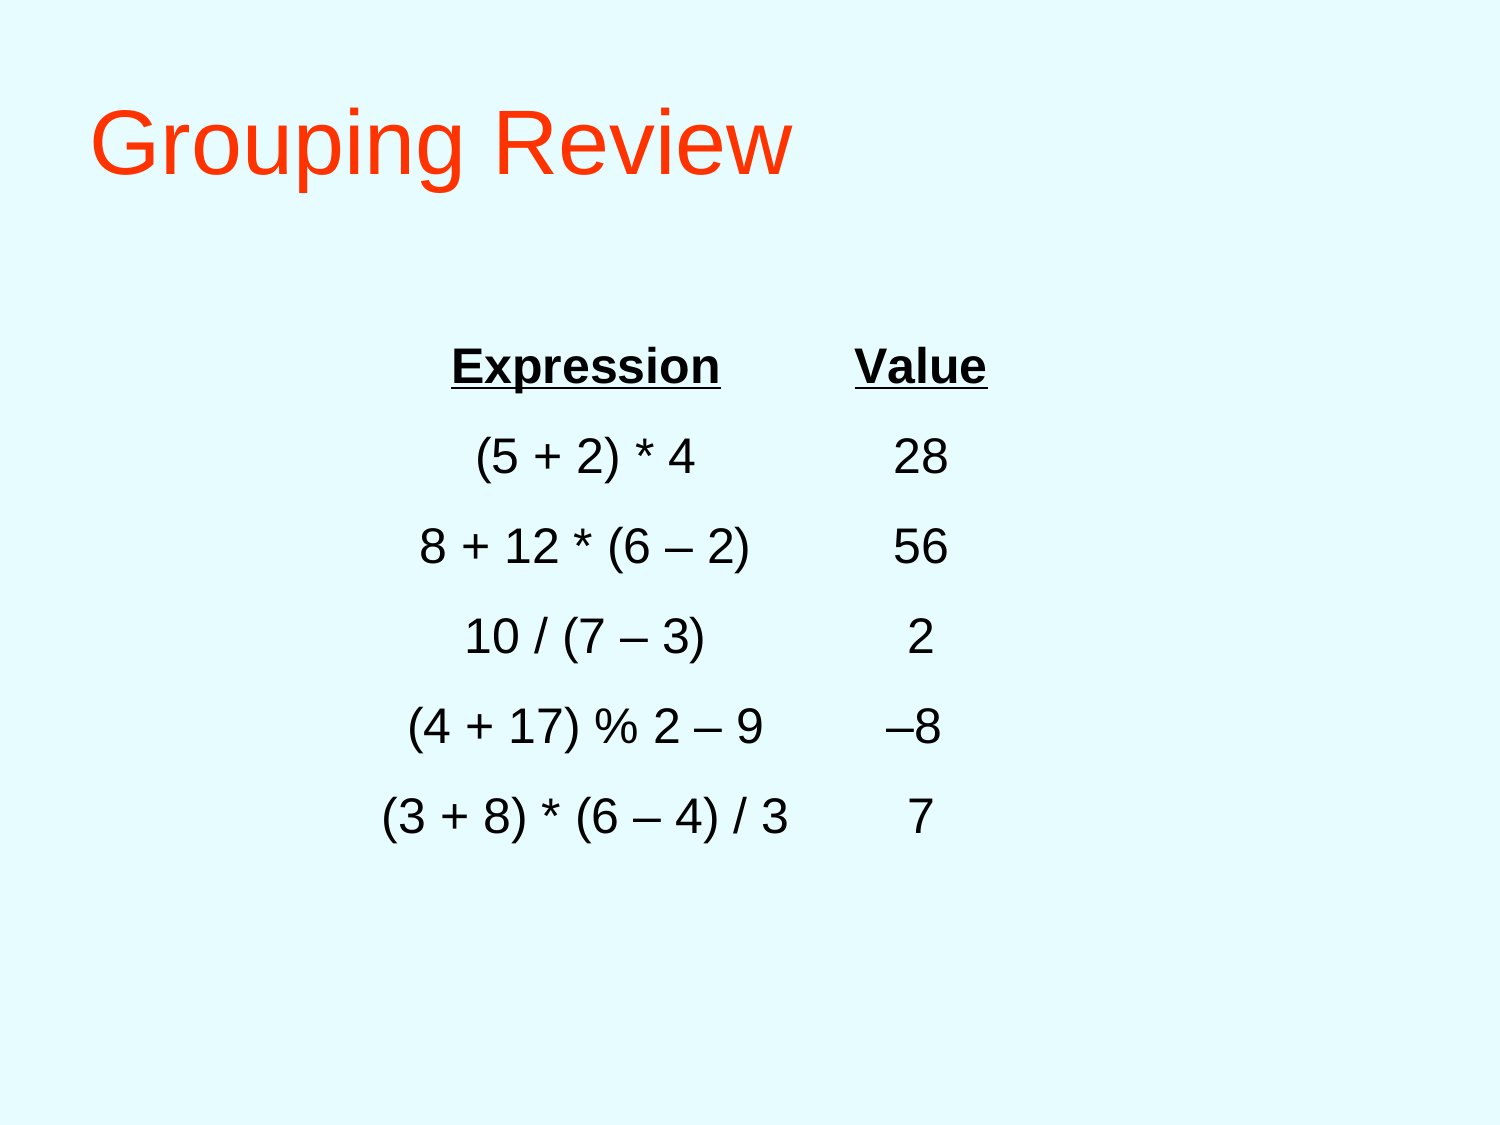

# Grouping Review
Expression
(5 + 2) * 4
8 + 12 * (6 – 2)
10 / (7 – 3)
(4 + 17) % 2 – 9
(3 + 8) * (6 – 4) / 3
Value
28
56
2
–8
7